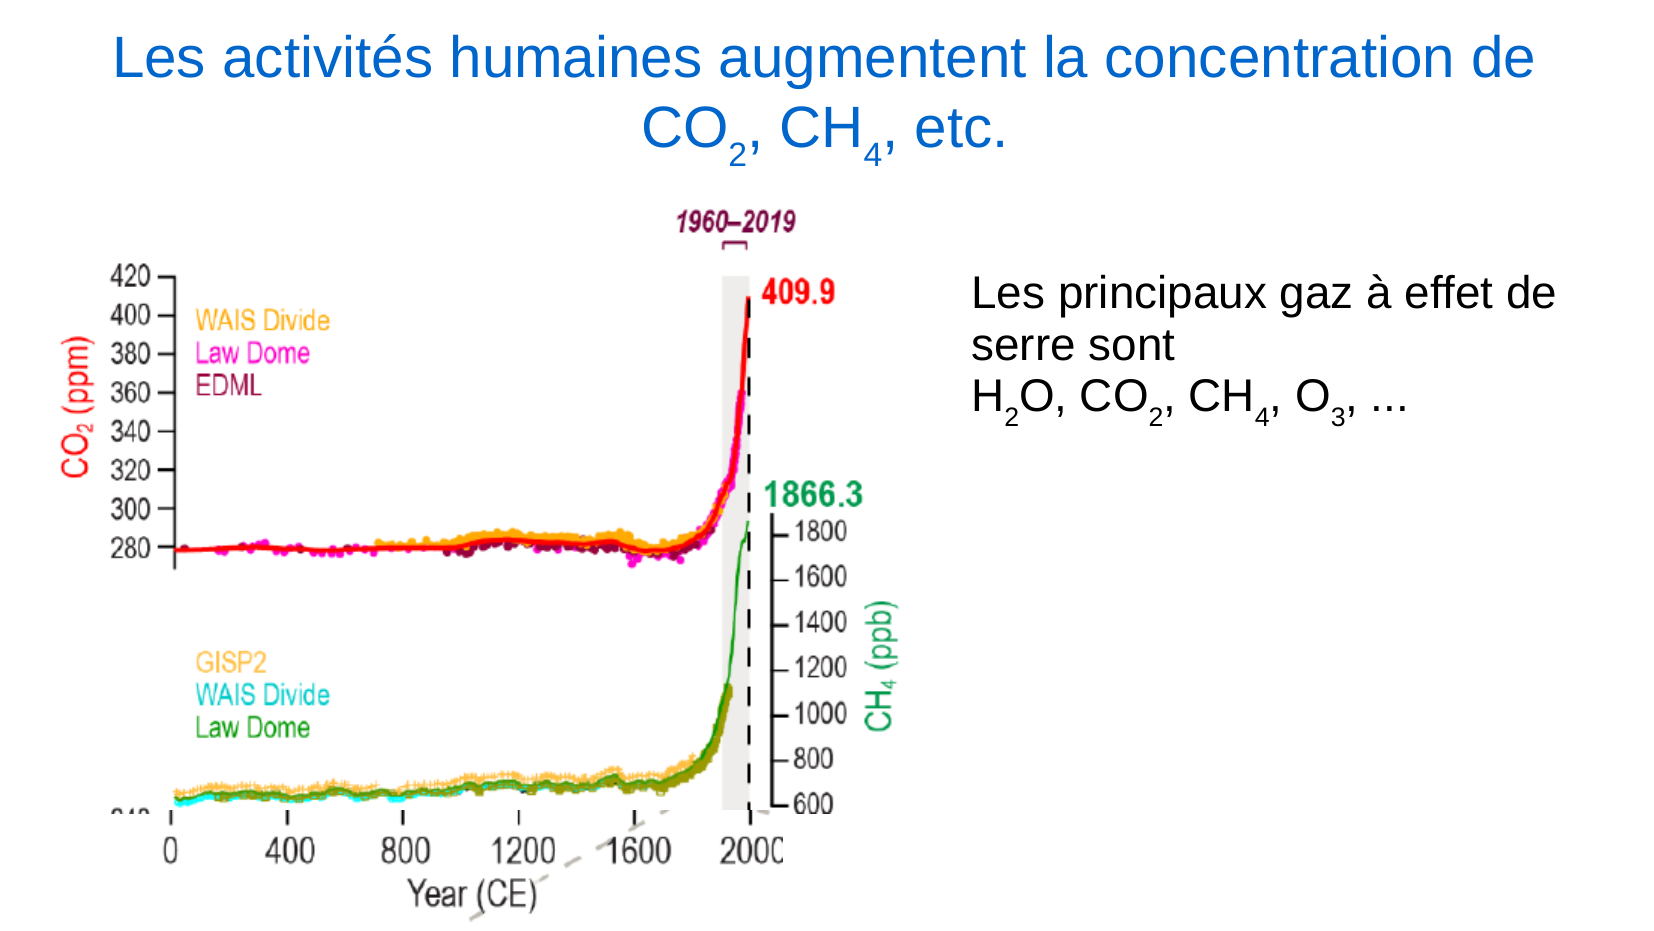

Les activités humaines augmentent la concentration de CO2, CH4, etc.
Les principaux gaz à effet de serre sont
H2O, CO2, CH4, O3, ...